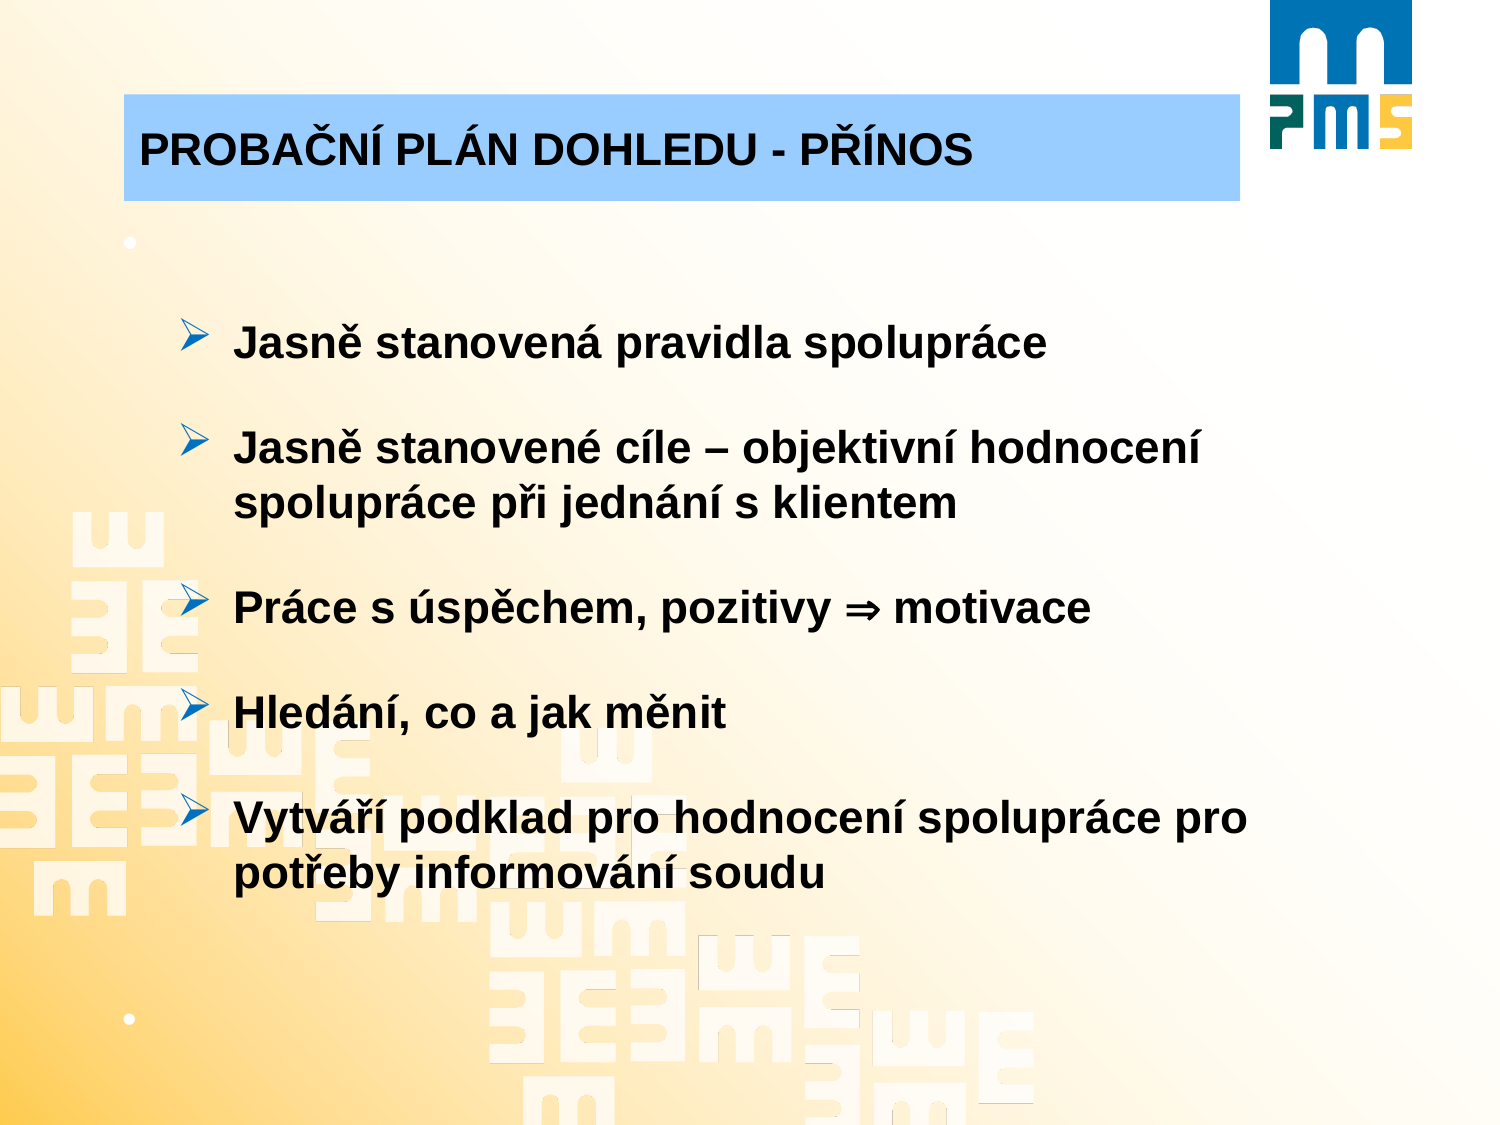

# PROBAČNÍ PLÁN DOHLEDU - PŘÍNOS
Jasně stanovená pravidla spolupráce
Jasně stanovené cíle – objektivní hodnocení spolupráce při jednání s klientem
Práce s úspěchem, pozitivy  motivace
Hledání, co a jak měnit
Vytváří podklad pro hodnocení spolupráce pro potřeby informování soudu